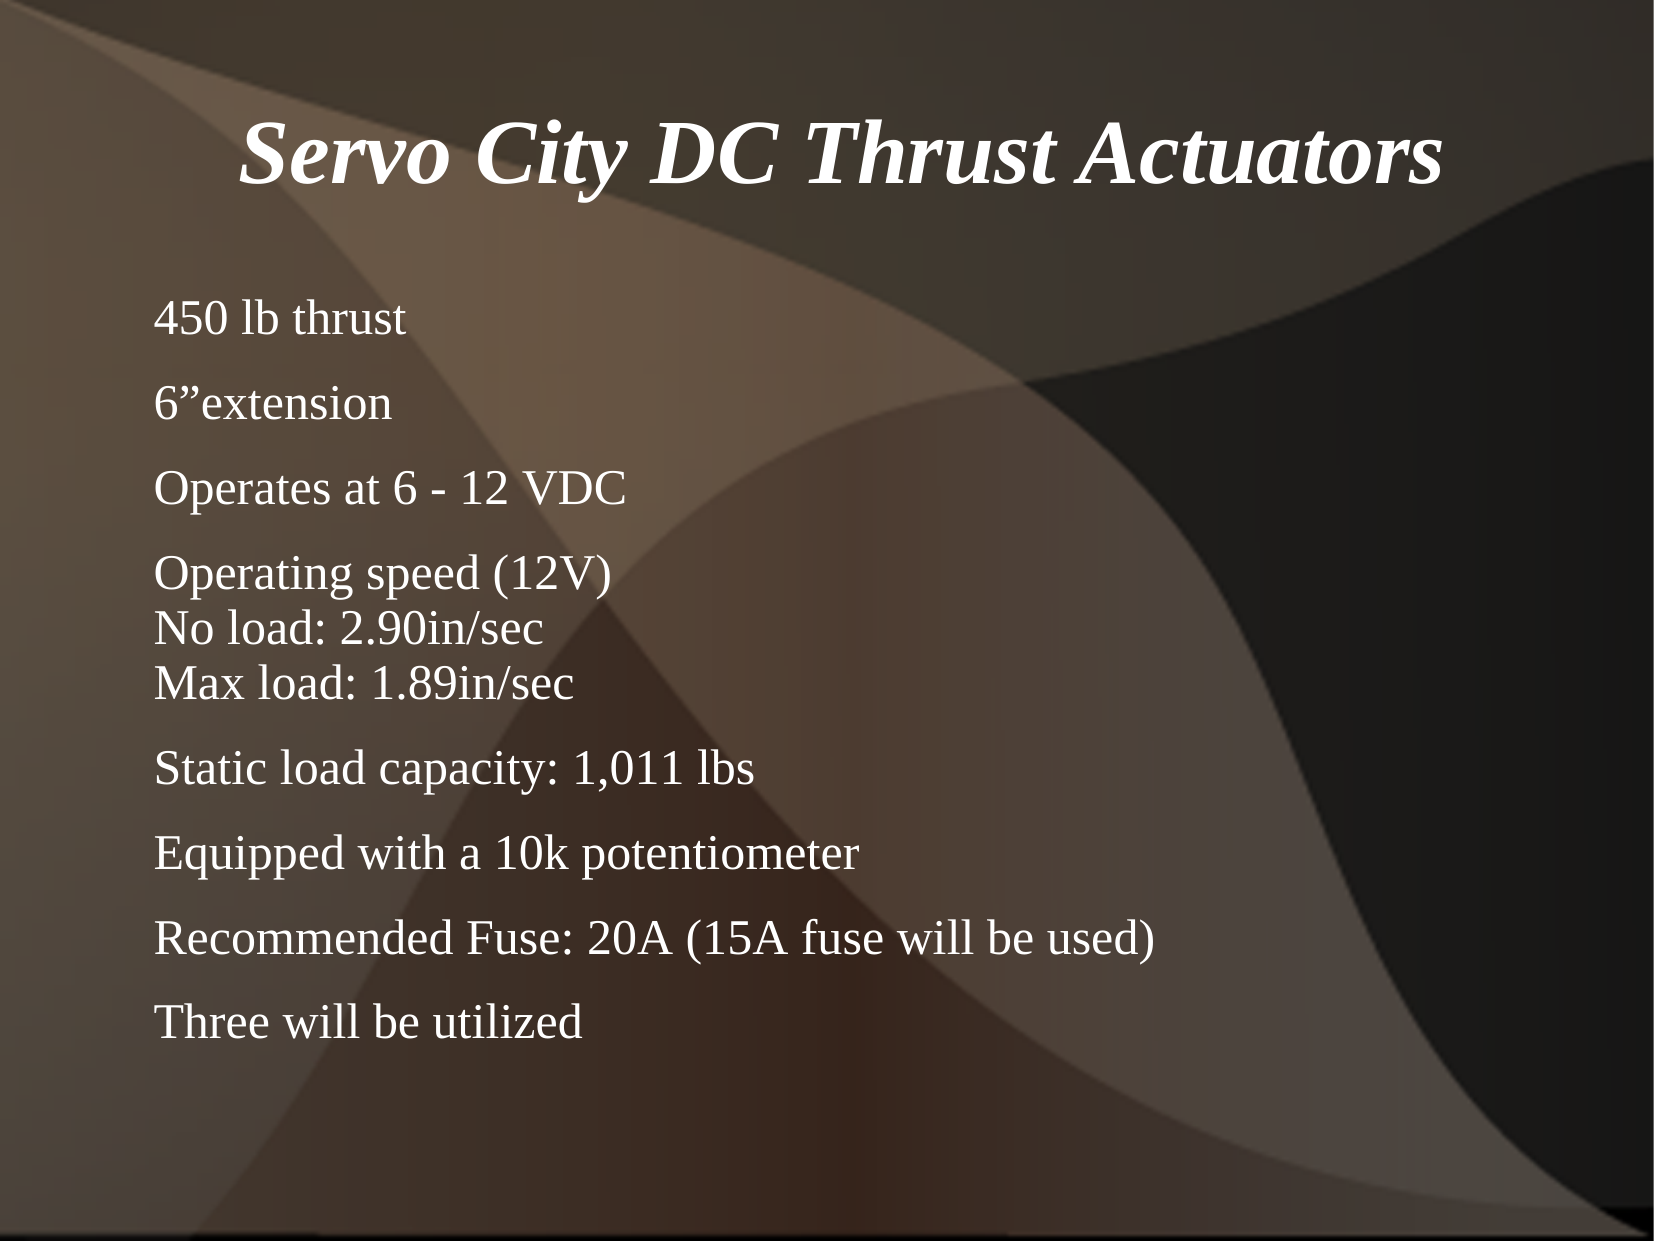

# Servo City DC Thrust Actuators
450 lb thrust
6”extension
Operates at 6 - 12 VDC
Operating speed (12V) No load: 2.90in/sec Max load: 1.89in/sec
Static load capacity: 1,011 lbs
Equipped with a 10k potentiometer
Recommended Fuse: 20A (15A fuse will be used)
Three will be utilized